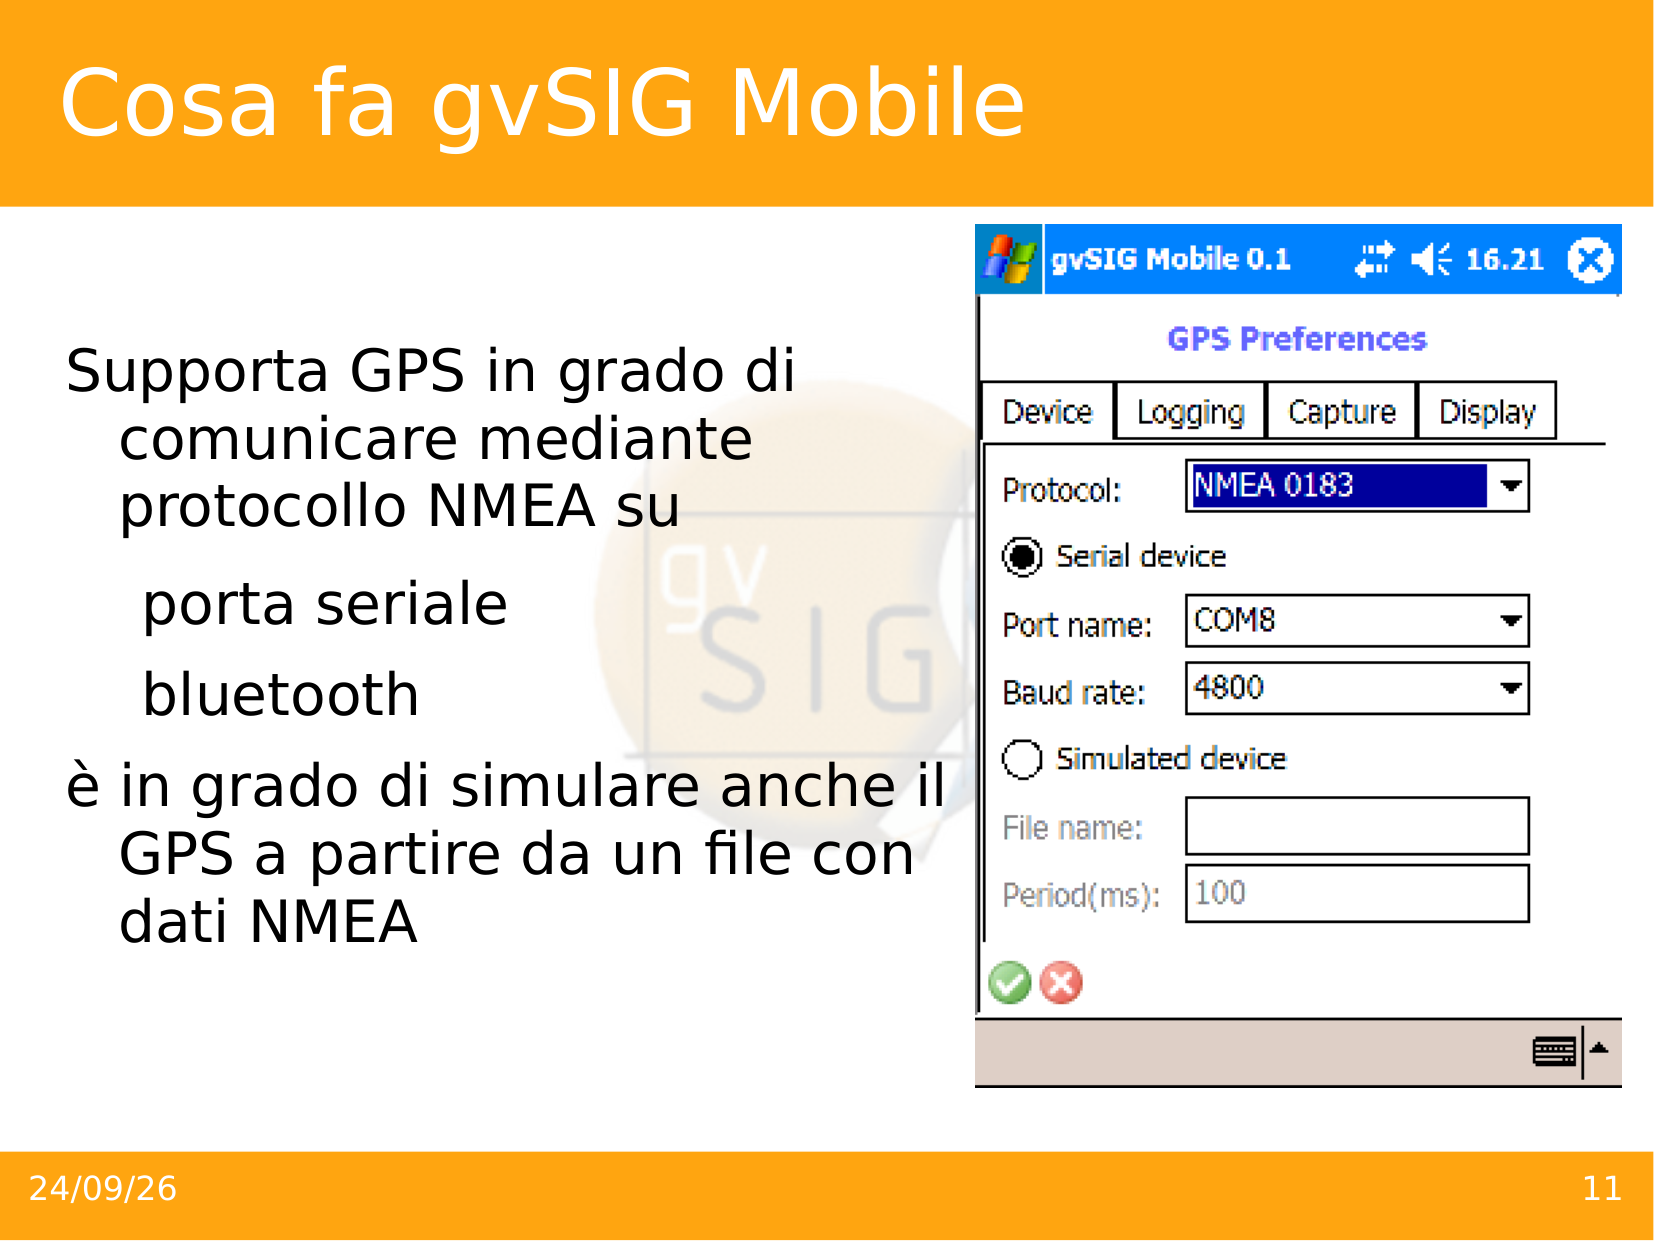

# Cosa fa gvSIG Mobile
Supporta GPS in grado di comunicare mediante protocollo NMEA su
porta seriale
bluetooth
è in grado di simulare anche il GPS a partire da un file con dati NMEA
11